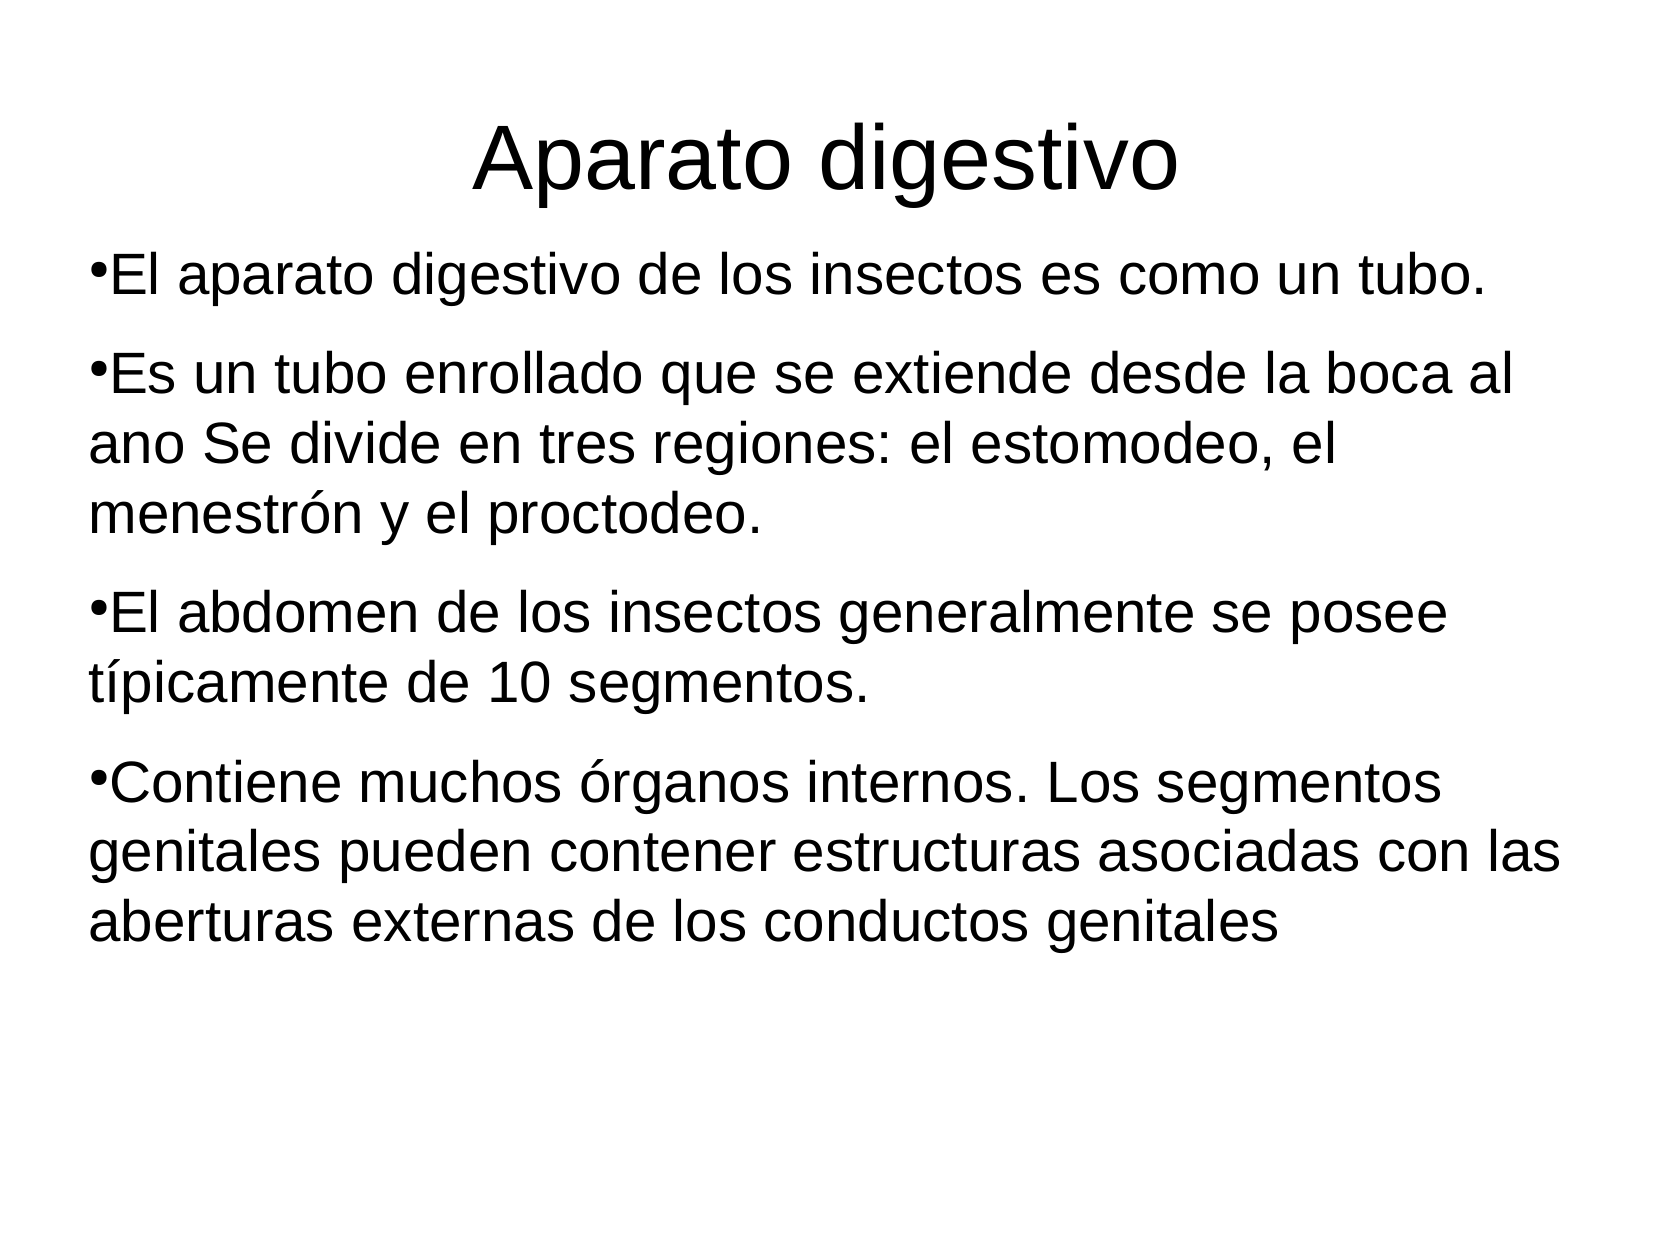

# Aparato digestivo
El aparato digestivo de los insectos es como un tubo.
Es un tubo enrollado que se extiende desde la boca al ano Se divide en tres regiones: el estomodeo, el menestrón y el proctodeo.
El abdomen de los insectos generalmente se posee típicamente de 10 segmentos.
Contiene muchos órganos internos. Los segmentos genitales pueden contener estructuras asociadas con las aberturas externas de los conductos genitales